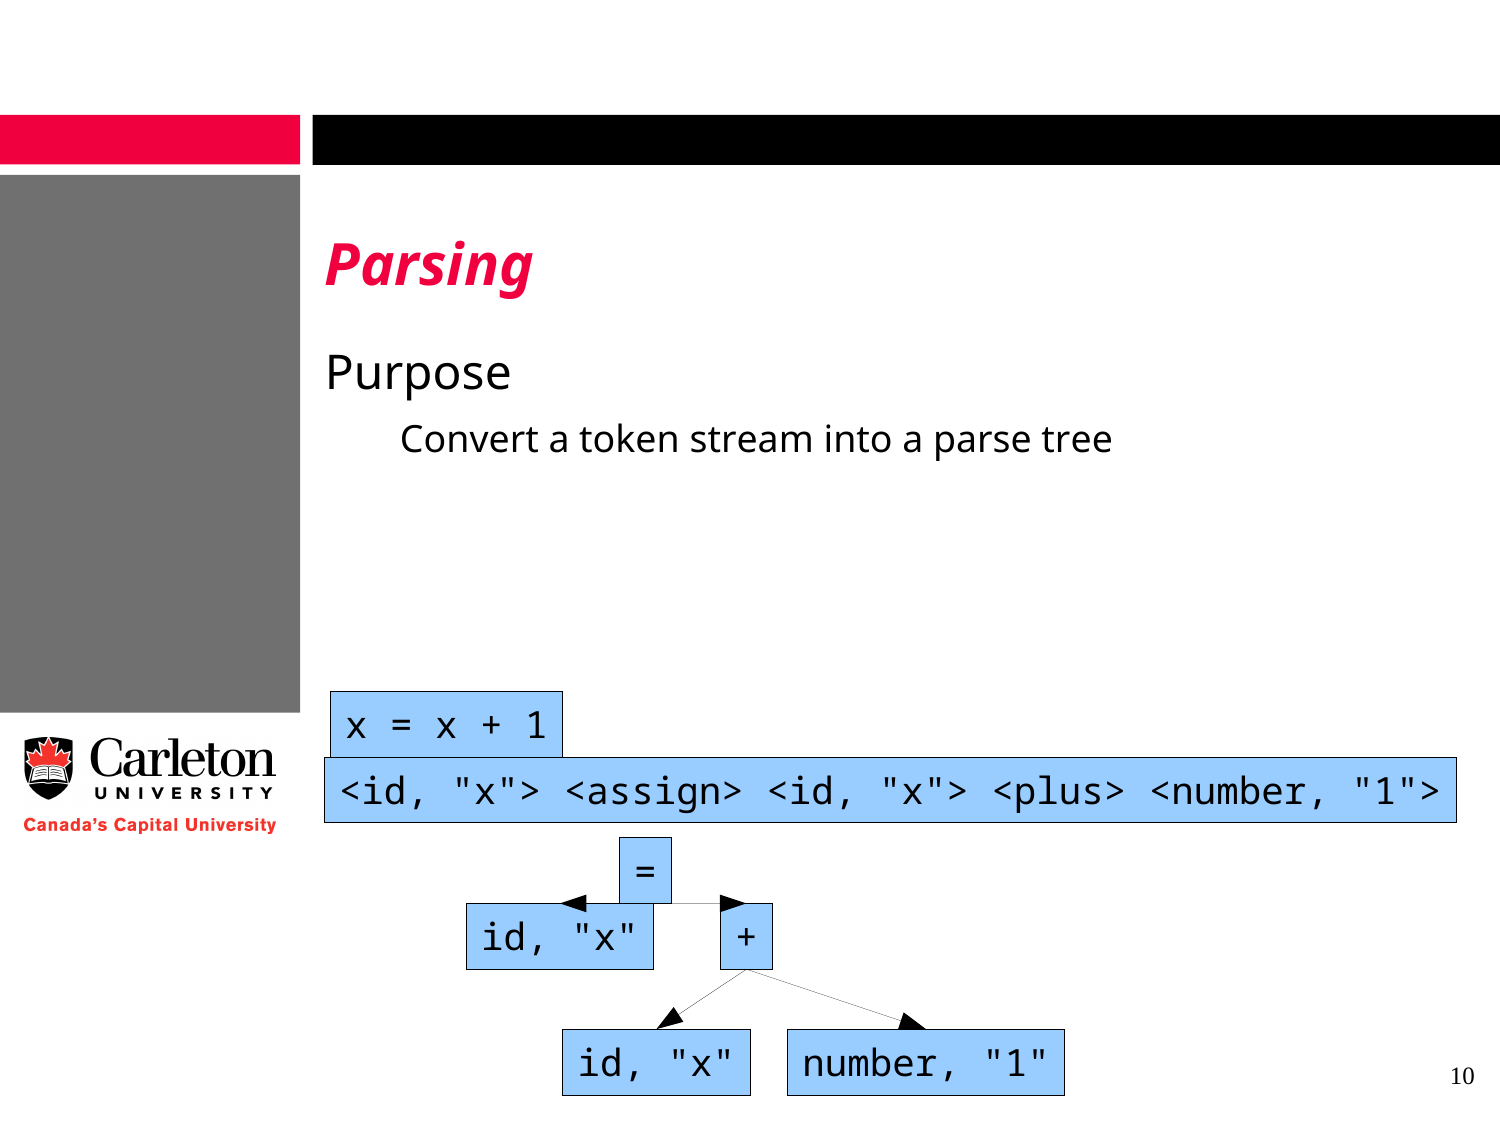

# Parsing
Purpose
Convert a token stream into a parse tree
x = x + 1
<id, "x"> <assign> <id, "x"> <plus> <number, "1">
=
id, "x"
+
id, "x"
number, "1"
10